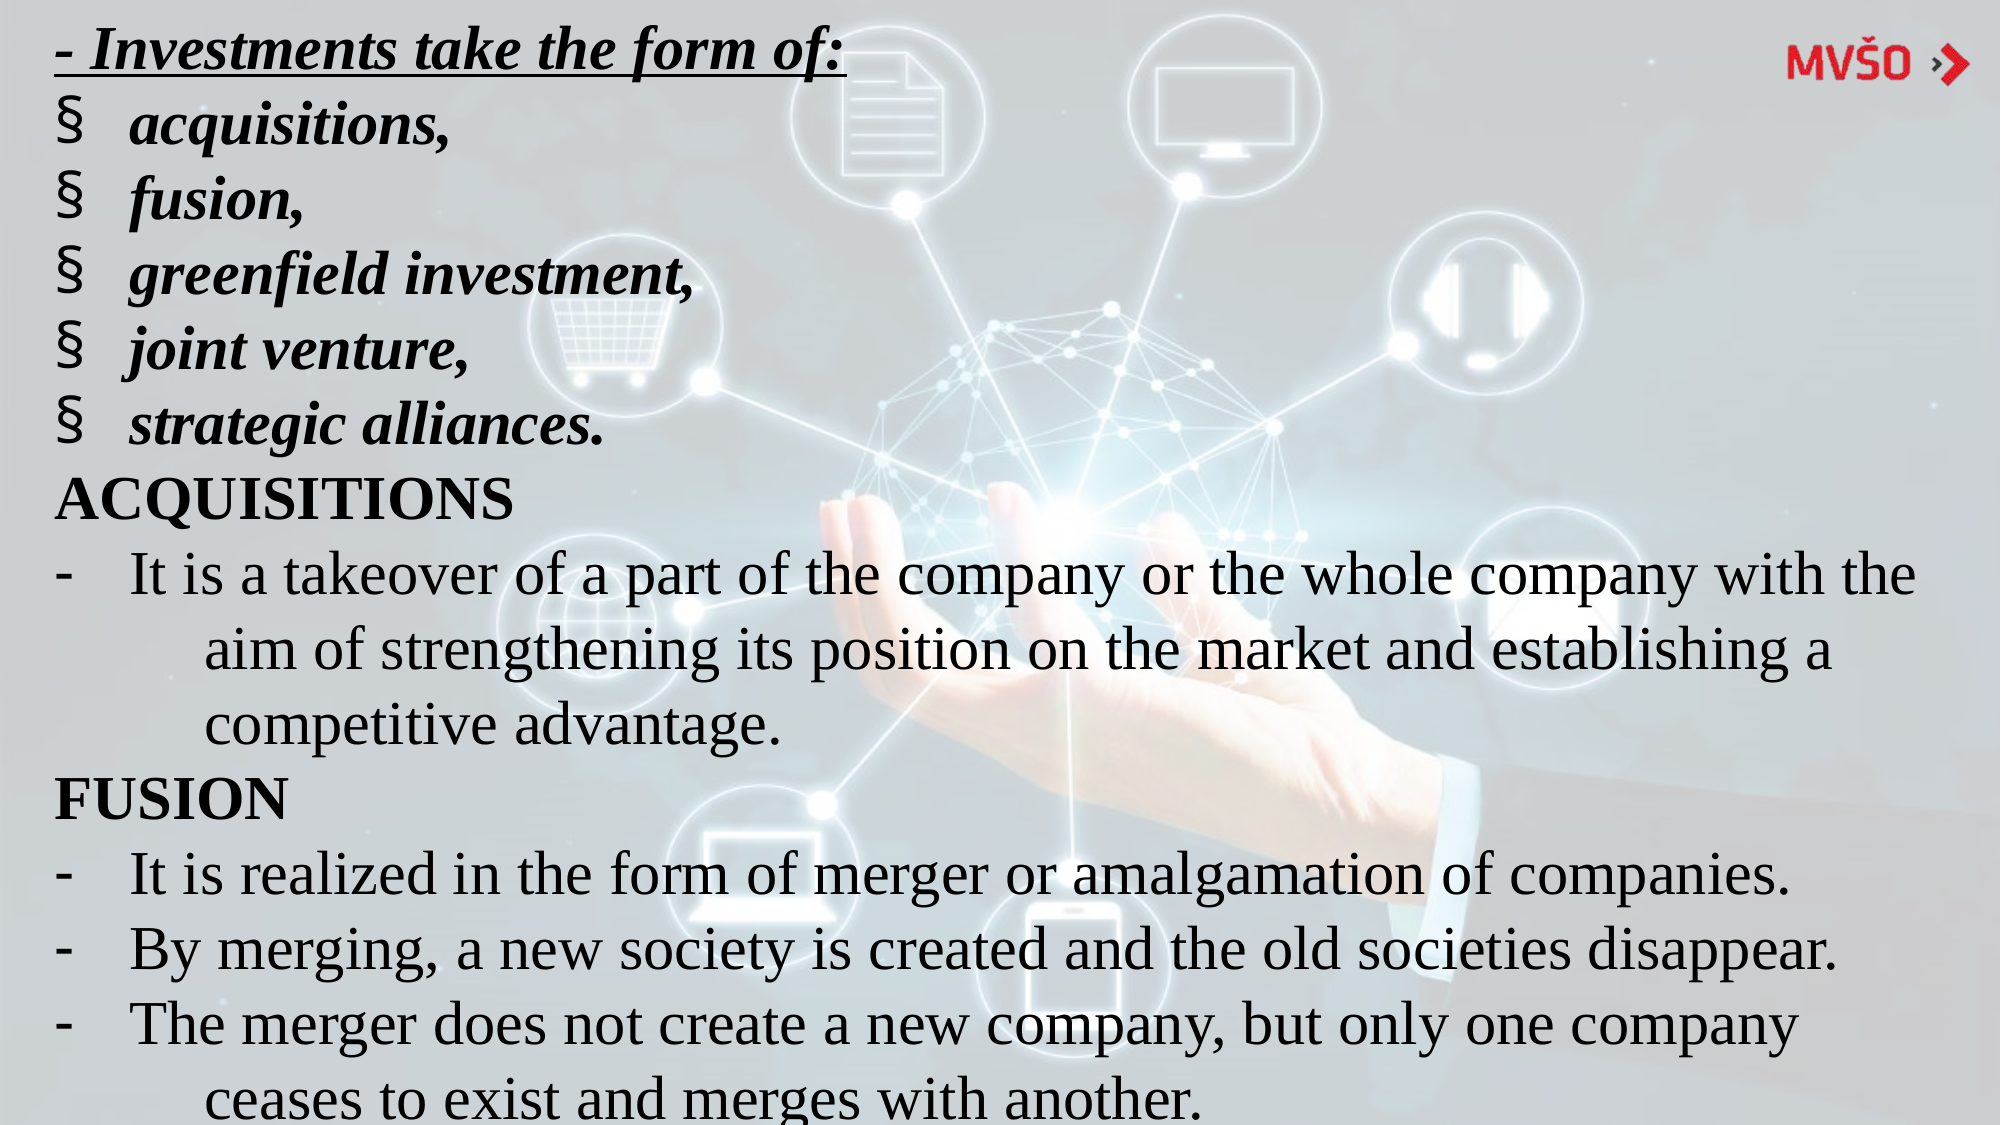

- Investments take the form of:
acquisitions,
fusion,
greenfield investment,
joint venture,
strategic alliances.
ACQUISITIONS
It is a takeover of a part of the company or the whole company with the aim of strengthening its position on the market and establishing a competitive advantage.
FUSION
It is realized in the form of merger or amalgamation of companies.
By merging, a new society is created and the old societies disappear.
The merger does not create a new company, but only one company ceases to exist and merges with another.